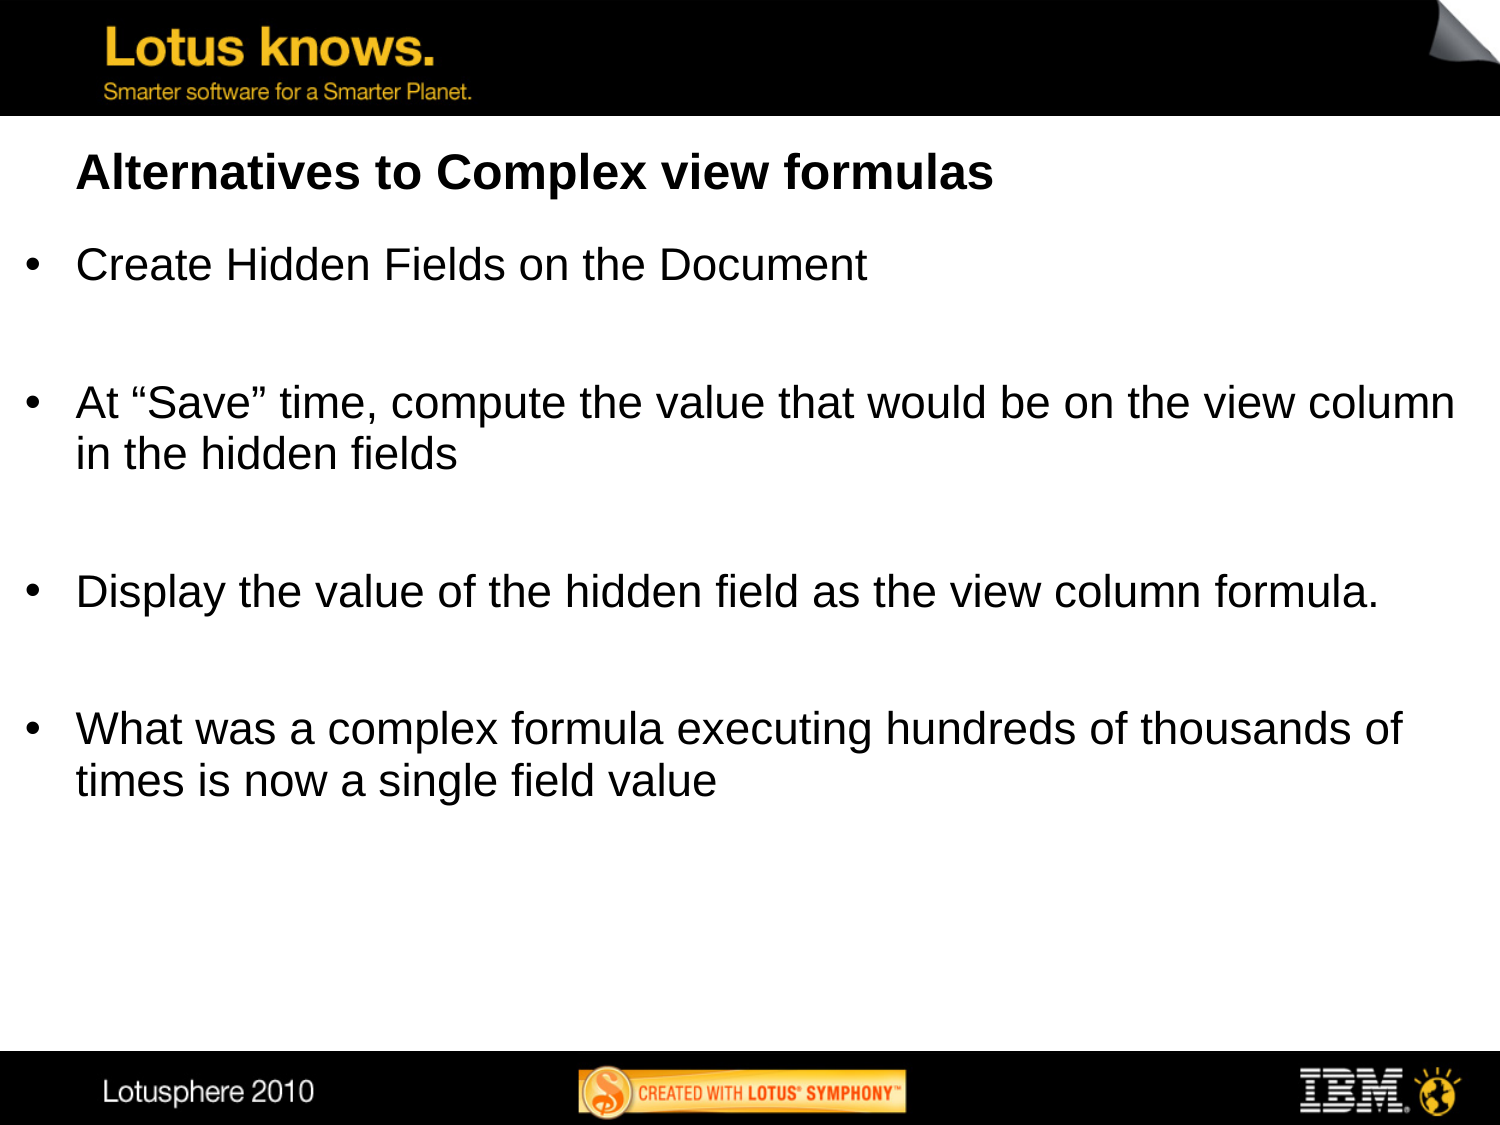

# Alternatives to Complex view formulas
Create Hidden Fields on the Document
At “Save” time, compute the value that would be on the view column in the hidden fields
Display the value of the hidden field as the view column formula.
What was a complex formula executing hundreds of thousands of times is now a single field value